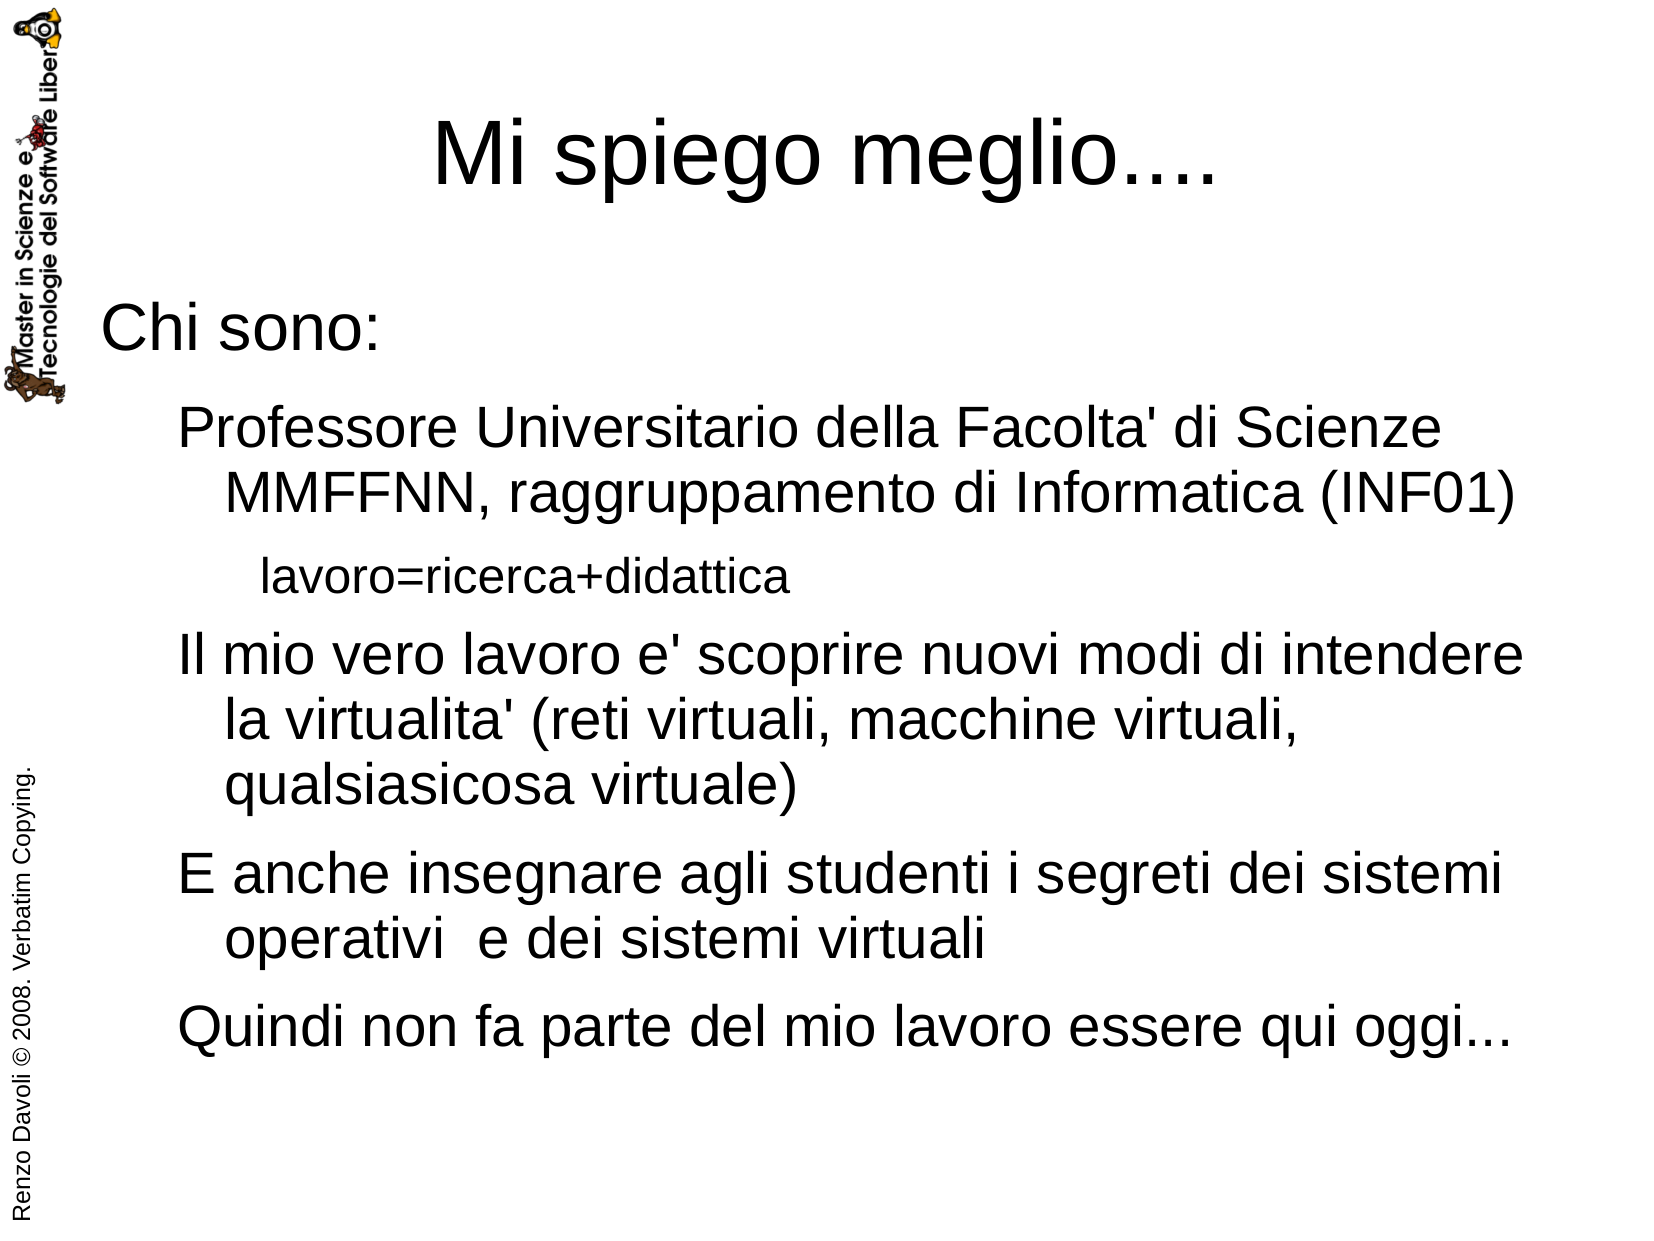

# Mi spiego meglio....
Chi sono:
Professore Universitario della Facolta' di Scienze MMFFNN, raggruppamento di Informatica (INF01)
lavoro=ricerca+didattica
Il mio vero lavoro e' scoprire nuovi modi di intendere la virtualita' (reti virtuali, macchine virtuali, qualsiasicosa virtuale)
E anche insegnare agli studenti i segreti dei sistemi operativi e dei sistemi virtuali
Quindi non fa parte del mio lavoro essere qui oggi...